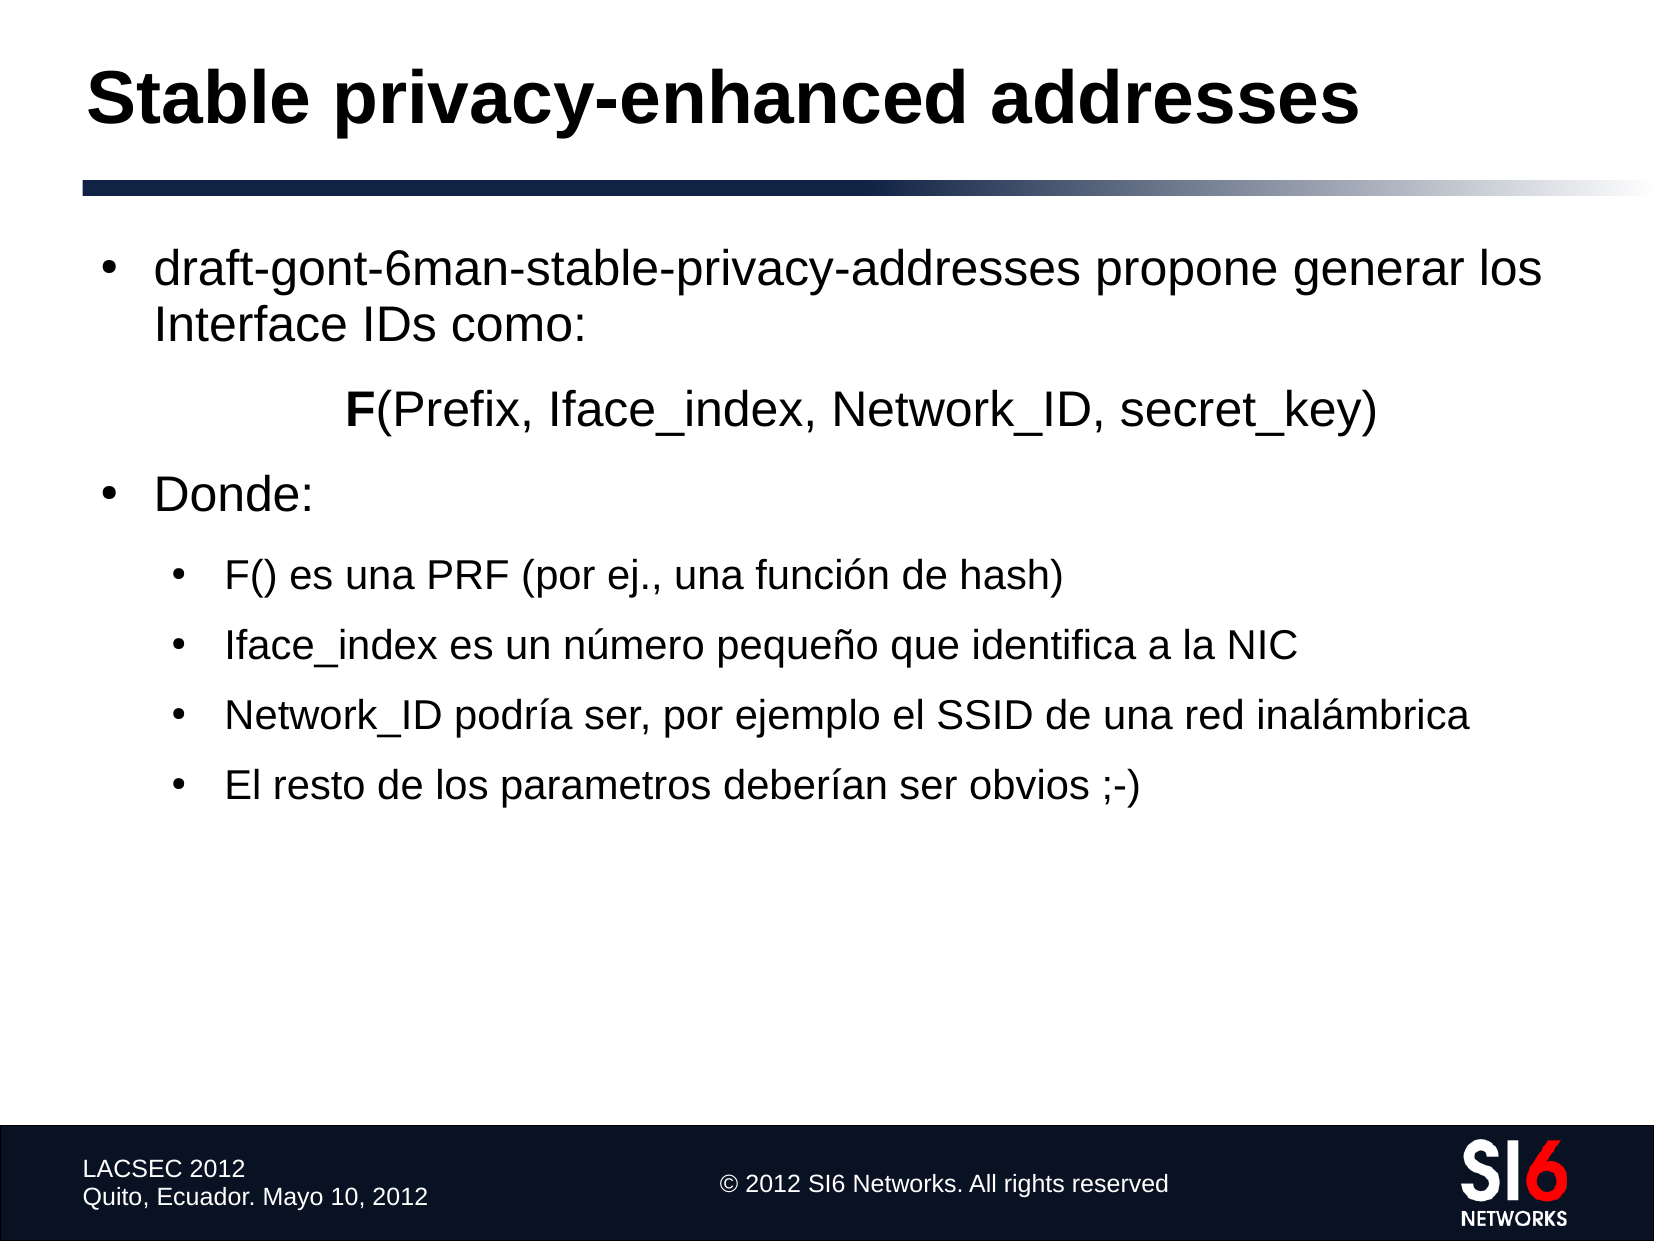

# Stable privacy-enhanced addresses
draft-gont-6man-stable-privacy-addresses propone generar los Interface IDs como:
F(Prefix, Iface_index, Network_ID, secret_key)
Donde:
F() es una PRF (por ej., una función de hash)
Iface_index es un número pequeño que identifica a la NIC
Network_ID podría ser, por ejemplo el SSID de una red inalámbrica
El resto de los parametros deberían ser obvios ;-)